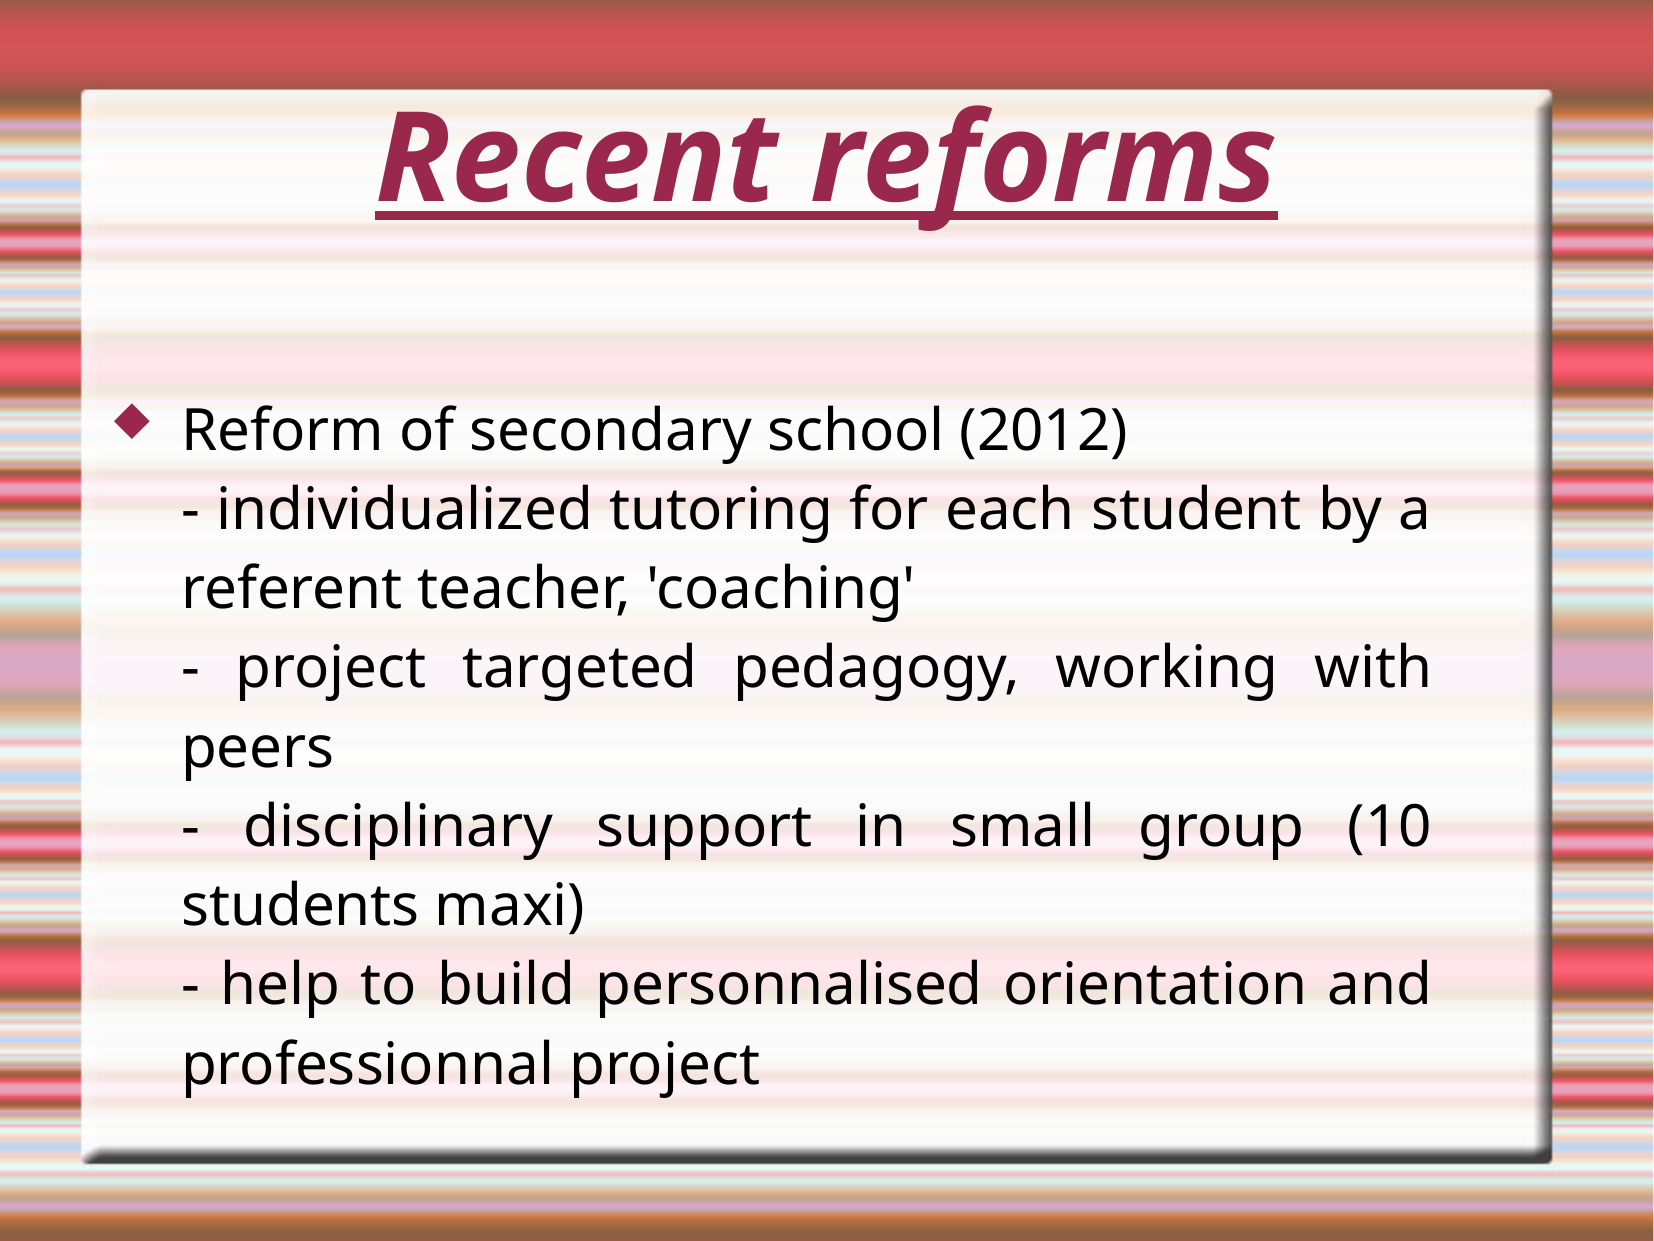

# Recent reforms
Reform of secondary school (2012)
- individualized tutoring for each student by a referent teacher, 'coaching'
- project targeted pedagogy, working with peers
- disciplinary support in small group (10 students maxi)
- help to build personnalised orientation and professionnal project